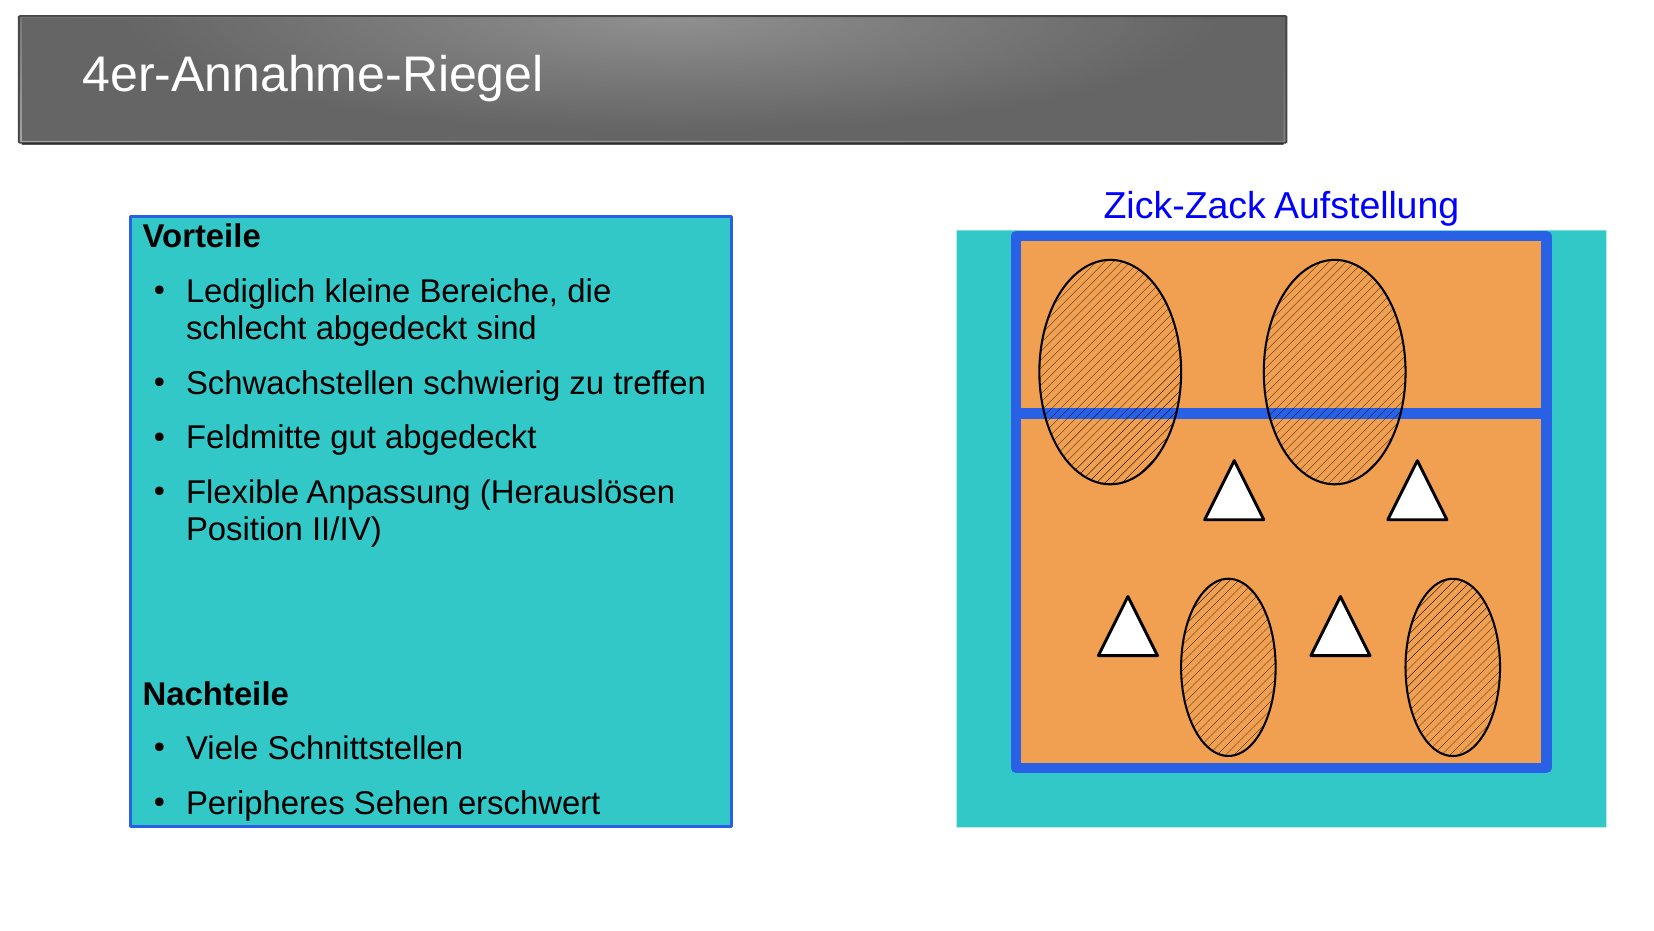

# 4er-Annahme-Riegel
Zick-Zack Aufstellung
Vorteile
Lediglich kleine Bereiche, die schlecht abgedeckt sind
Schwachstellen schwierig zu treffen
Feldmitte gut abgedeckt
Flexible Anpassung (Herauslösen Position II/IV)
Nachteile
Viele Schnittstellen
Peripheres Sehen erschwert
I
I
I
I
I
I
II
II
II
III
III
III
IV
IV
IV
V
V
V
VI
VI
VI